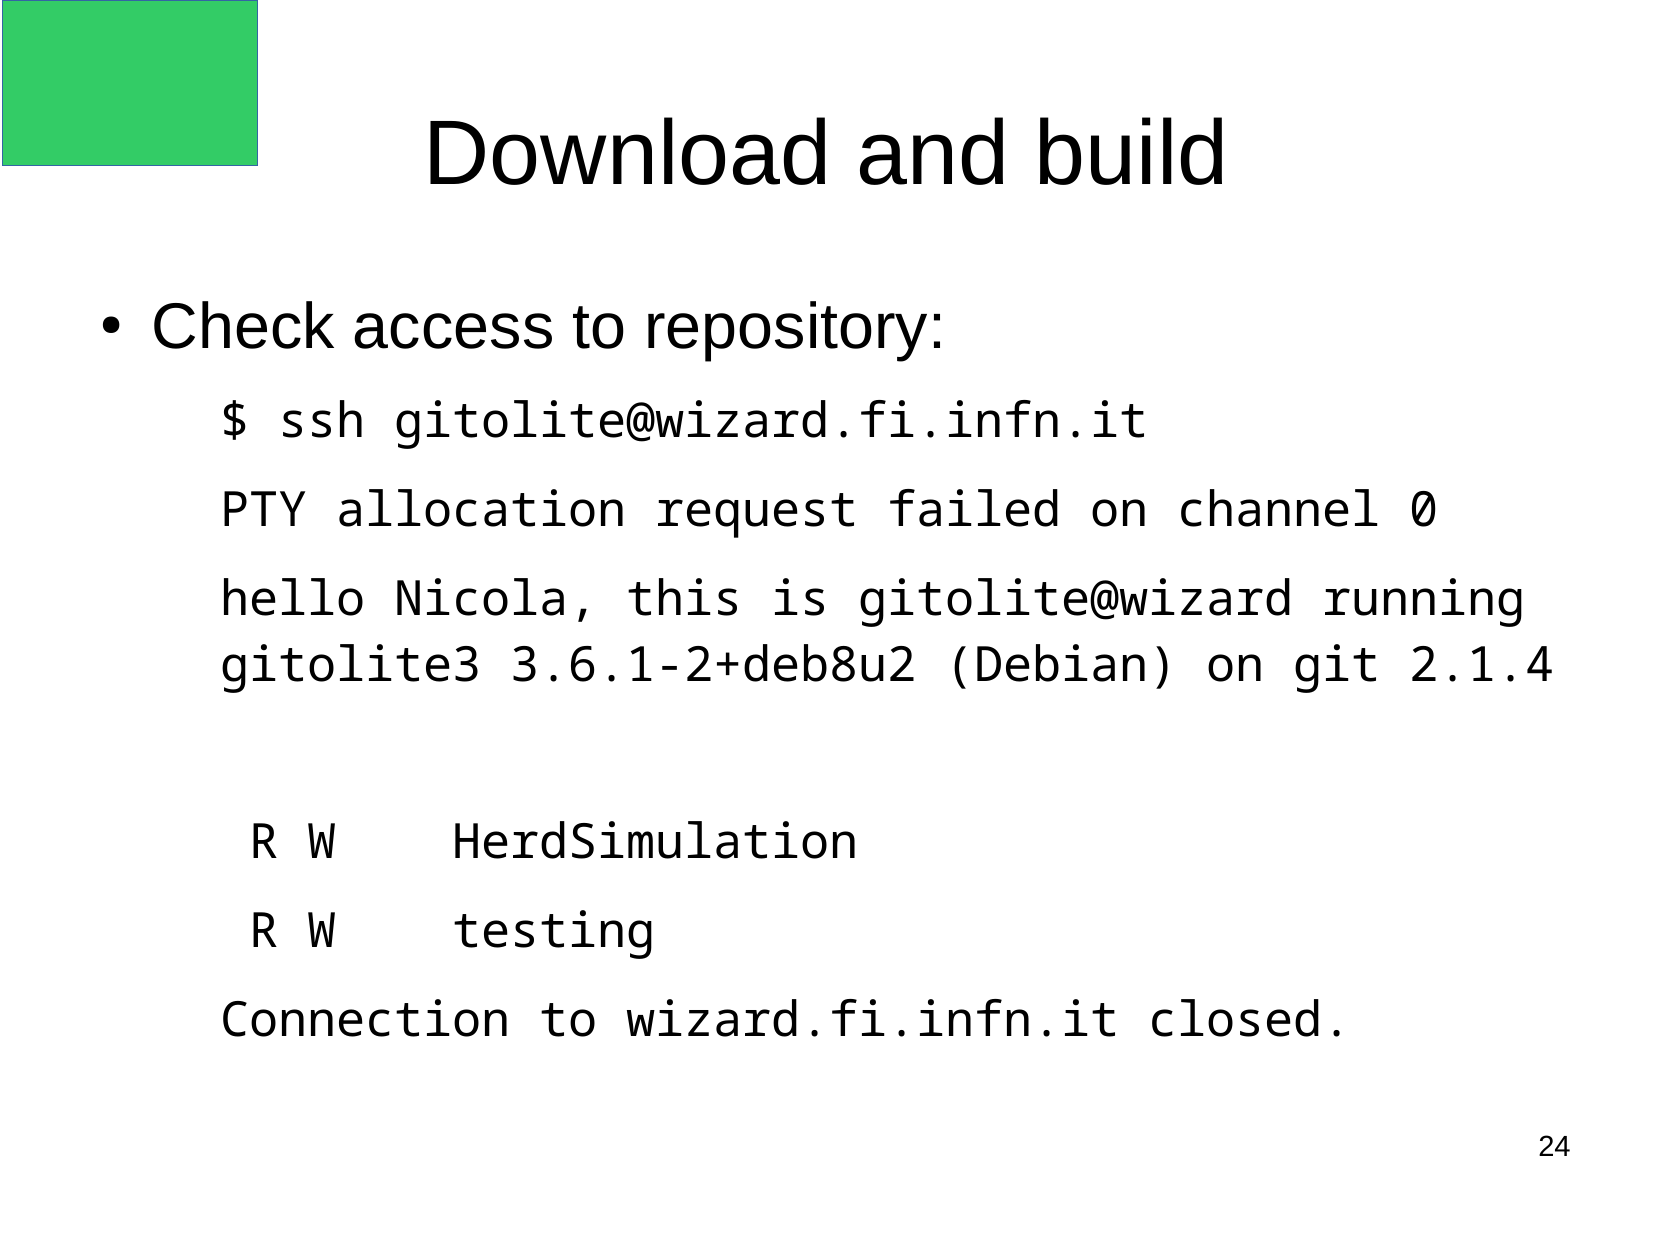

# Download and build
Check access to repository:
$ ssh gitolite@wizard.fi.infn.it
PTY allocation request failed on channel 0
hello Nicola, this is gitolite@wizard running gitolite3 3.6.1-2+deb8u2 (Debian) on git 2.1.4
 R W HerdSimulation
 R W testing
Connection to wizard.fi.infn.it closed.
24